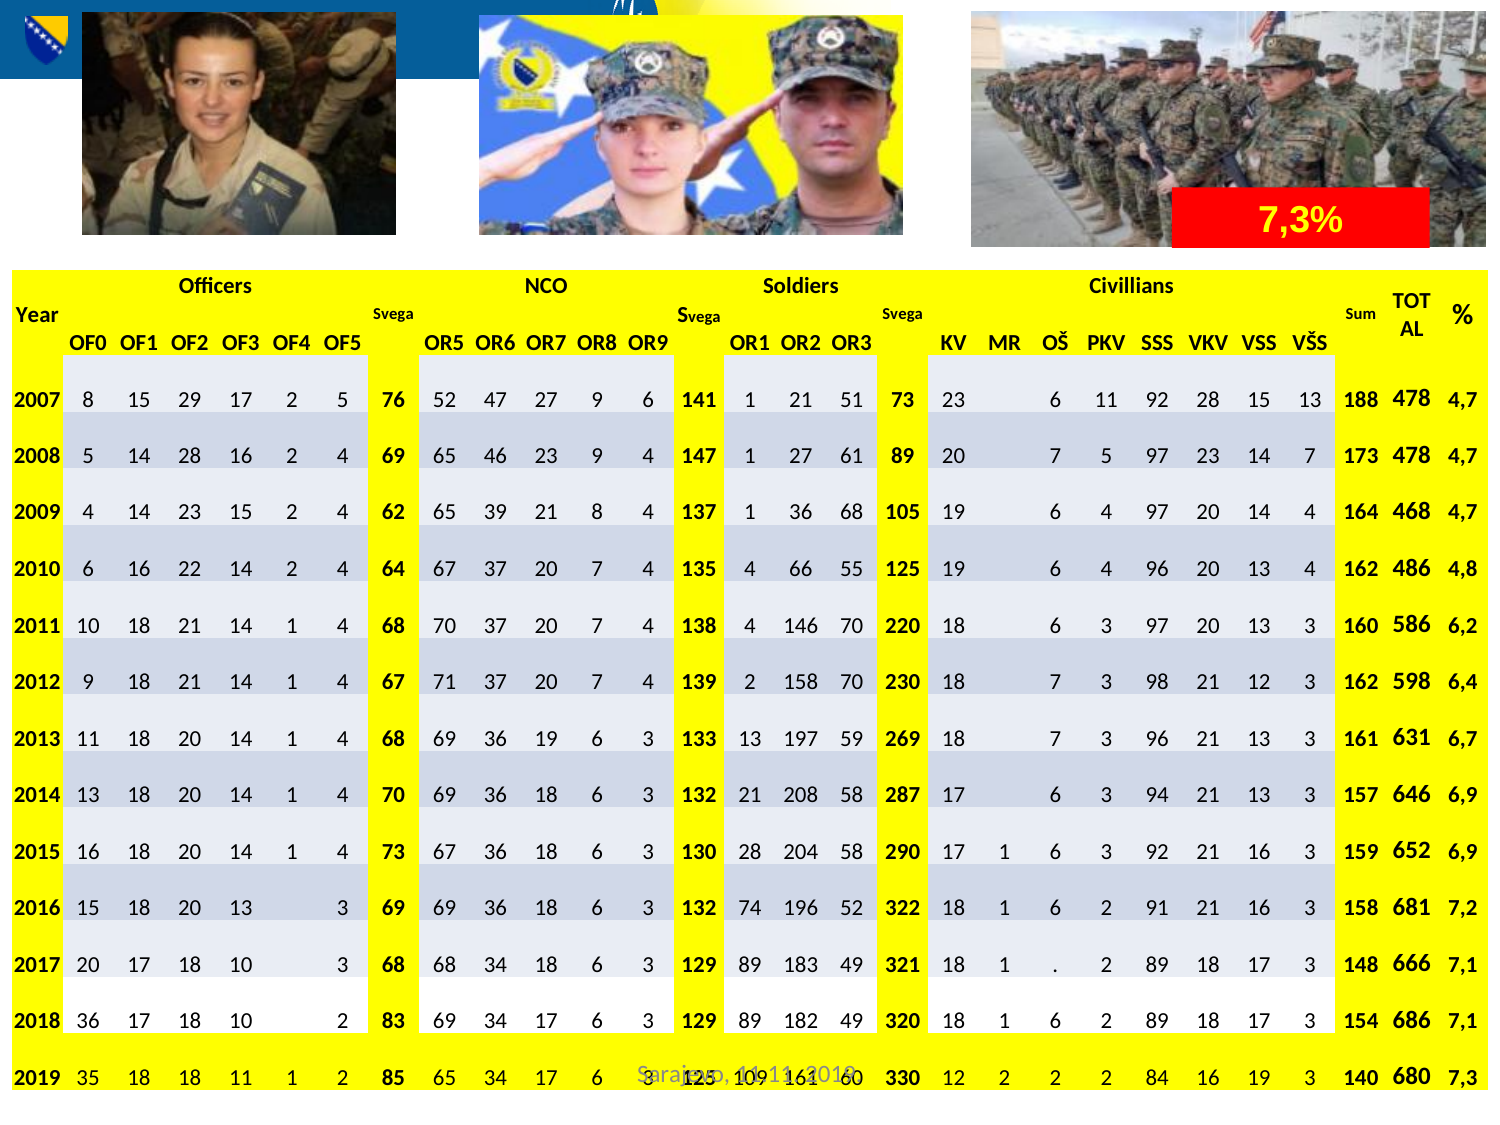

7,3%
| Year | Officers | | | | | | Svega | NCO | | | | | Svega | Soldiers | | | Svega | Civillians | | | | | | | | Sum | TOTAL | % |
| --- | --- | --- | --- | --- | --- | --- | --- | --- | --- | --- | --- | --- | --- | --- | --- | --- | --- | --- | --- | --- | --- | --- | --- | --- | --- | --- | --- | --- |
| | OF0 | OF1 | OF2 | OF3 | OF4 | OF5 | | OR5 | OR6 | OR7 | OR8 | OR9 | | OR1 | OR2 | OR3 | | KV | MR | OŠ | PKV | SSS | VKV | VSS | VŠS | | | |
| 2007 | 8 | 15 | 29 | 17 | 2 | 5 | 76 | 52 | 47 | 27 | 9 | 6 | 141 | 1 | 21 | 51 | 73 | 23 | | 6 | 11 | 92 | 28 | 15 | 13 | 188 | 478 | 4,7 |
| 2008 | 5 | 14 | 28 | 16 | 2 | 4 | 69 | 65 | 46 | 23 | 9 | 4 | 147 | 1 | 27 | 61 | 89 | 20 | | 7 | 5 | 97 | 23 | 14 | 7 | 173 | 478 | 4,7 |
| 2009 | 4 | 14 | 23 | 15 | 2 | 4 | 62 | 65 | 39 | 21 | 8 | 4 | 137 | 1 | 36 | 68 | 105 | 19 | | 6 | 4 | 97 | 20 | 14 | 4 | 164 | 468 | 4,7 |
| 2010 | 6 | 16 | 22 | 14 | 2 | 4 | 64 | 67 | 37 | 20 | 7 | 4 | 135 | 4 | 66 | 55 | 125 | 19 | | 6 | 4 | 96 | 20 | 13 | 4 | 162 | 486 | 4,8 |
| 2011 | 10 | 18 | 21 | 14 | 1 | 4 | 68 | 70 | 37 | 20 | 7 | 4 | 138 | 4 | 146 | 70 | 220 | 18 | | 6 | 3 | 97 | 20 | 13 | 3 | 160 | 586 | 6,2 |
| 2012 | 9 | 18 | 21 | 14 | 1 | 4 | 67 | 71 | 37 | 20 | 7 | 4 | 139 | 2 | 158 | 70 | 230 | 18 | | 7 | 3 | 98 | 21 | 12 | 3 | 162 | 598 | 6,4 |
| 2013 | 11 | 18 | 20 | 14 | 1 | 4 | 68 | 69 | 36 | 19 | 6 | 3 | 133 | 13 | 197 | 59 | 269 | 18 | | 7 | 3 | 96 | 21 | 13 | 3 | 161 | 631 | 6,7 |
| 2014 | 13 | 18 | 20 | 14 | 1 | 4 | 70 | 69 | 36 | 18 | 6 | 3 | 132 | 21 | 208 | 58 | 287 | 17 | | 6 | 3 | 94 | 21 | 13 | 3 | 157 | 646 | 6,9 |
| 2015 | 16 | 18 | 20 | 14 | 1 | 4 | 73 | 67 | 36 | 18 | 6 | 3 | 130 | 28 | 204 | 58 | 290 | 17 | 1 | 6 | 3 | 92 | 21 | 16 | 3 | 159 | 652 | 6,9 |
| 2016 | 15 | 18 | 20 | 13 | | 3 | 69 | 69 | 36 | 18 | 6 | 3 | 132 | 74 | 196 | 52 | 322 | 18 | 1 | 6 | 2 | 91 | 21 | 16 | 3 | 158 | 681 | 7,2 |
| 2017 | 20 | 17 | 18 | 10 | | 3 | 68 | 68 | 34 | 18 | 6 | 3 | 129 | 89 | 183 | 49 | 321 | 18 | 1 | . | 2 | 89 | 18 | 17 | 3 | 148 | 666 | 7,1 |
| 2018 | 36 | 17 | 18 | 10 | | 2 | 83 | 69 | 34 | 17 | 6 | 3 | 129 | 89 | 182 | 49 | 320 | 18 | 1 | 6 | 2 | 89 | 18 | 17 | 3 | 154 | 686 | 7,1 |
| 2019 | 35 | 18 | 18 | 11 | 1 | 2 | 85 | 65 | 34 | 17 | 6 | 3 | 125 | 109 | 161 | 60 | 330 | 12 | 2 | 2 | 2 | 84 | 16 | 19 | 3 | 140 | 680 | 7,3 |
Sarajevo, 11.11. 2019.